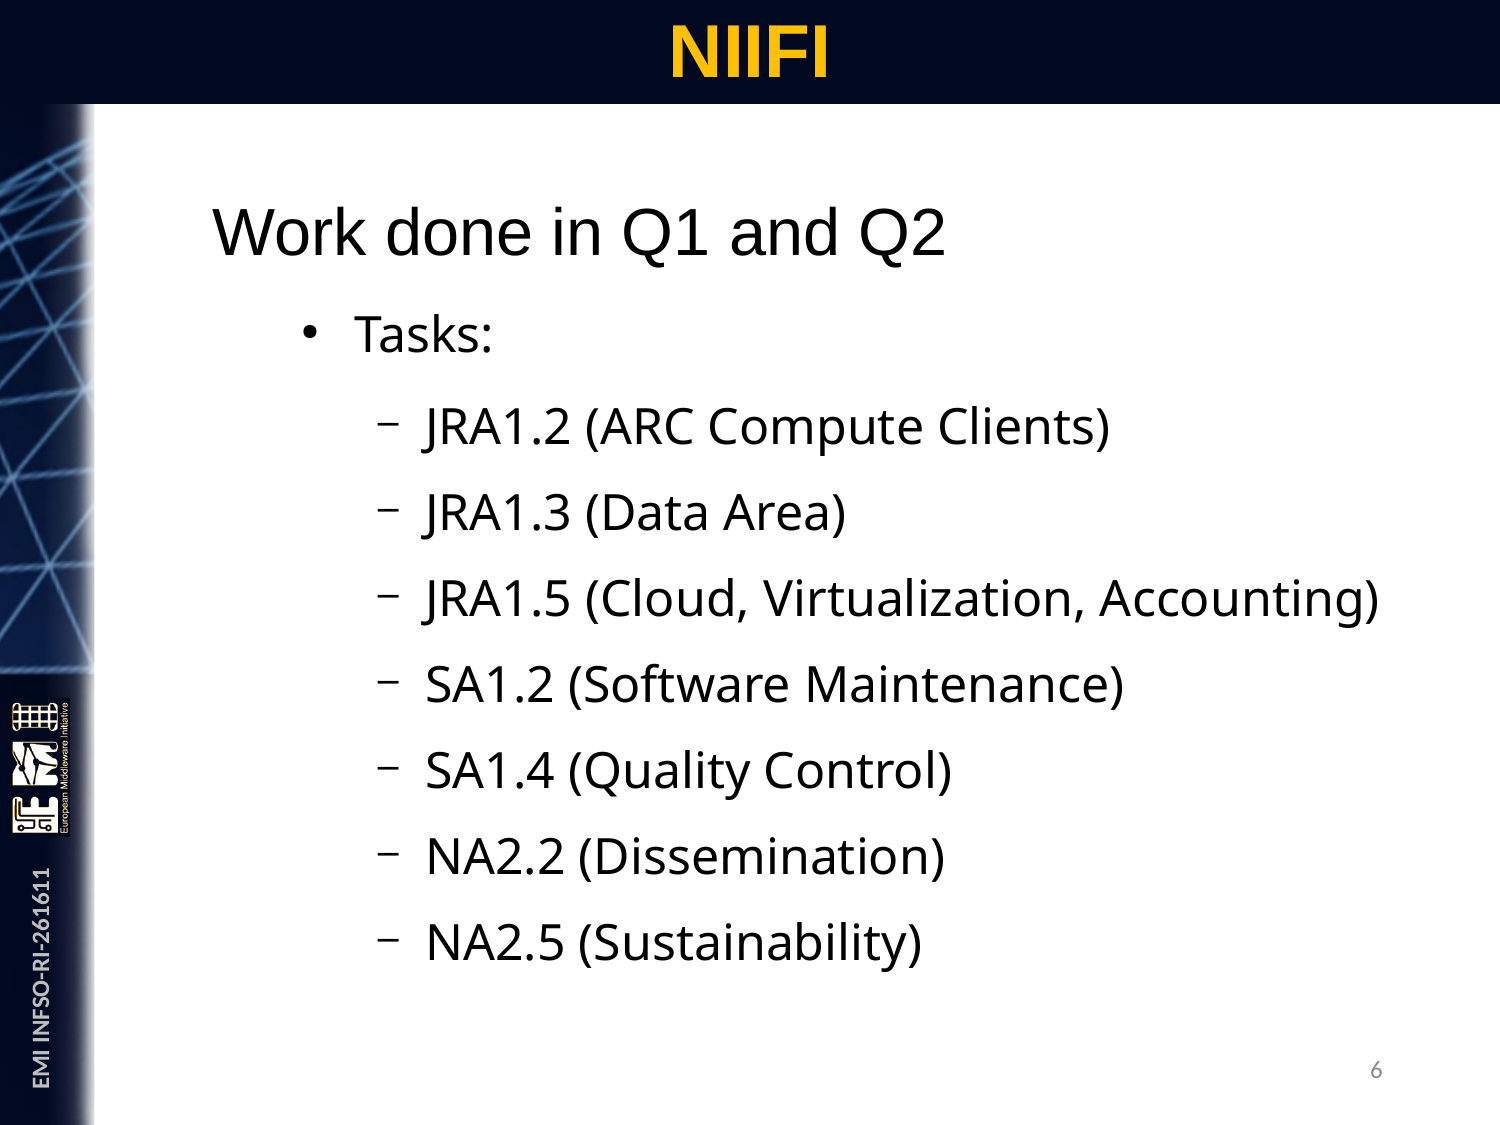

NIIFI
# Work done in Q1 and Q2
Tasks:
JRA1.2 (ARC Compute Clients)
JRA1.3 (Data Area)
JRA1.5 (Cloud, Virtualization, Accounting)
SA1.2 (Software Maintenance)
SA1.4 (Quality Control)
NA2.2 (Dissemination)
NA2.5 (Sustainability)